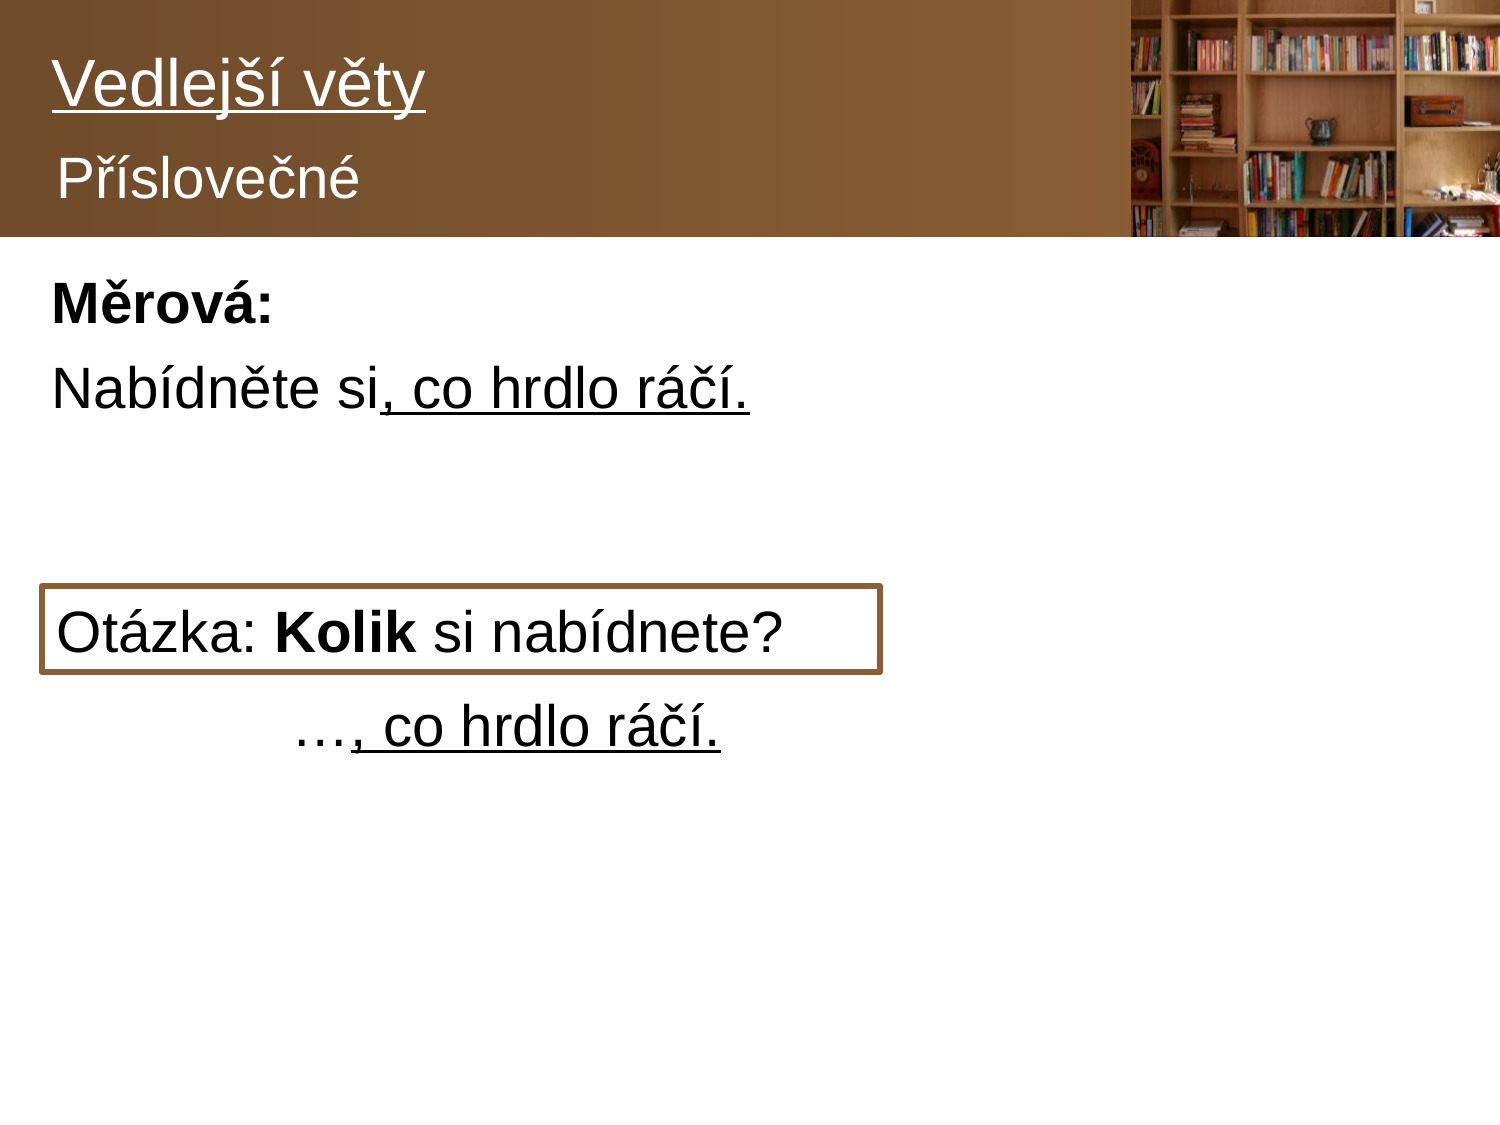

Vedlejší věty
Příslovečné
Měrová:
Nabídněte si, co hrdlo ráčí.
 …, co hrdlo ráčí.
Otázka: Kolik si nabídnete?